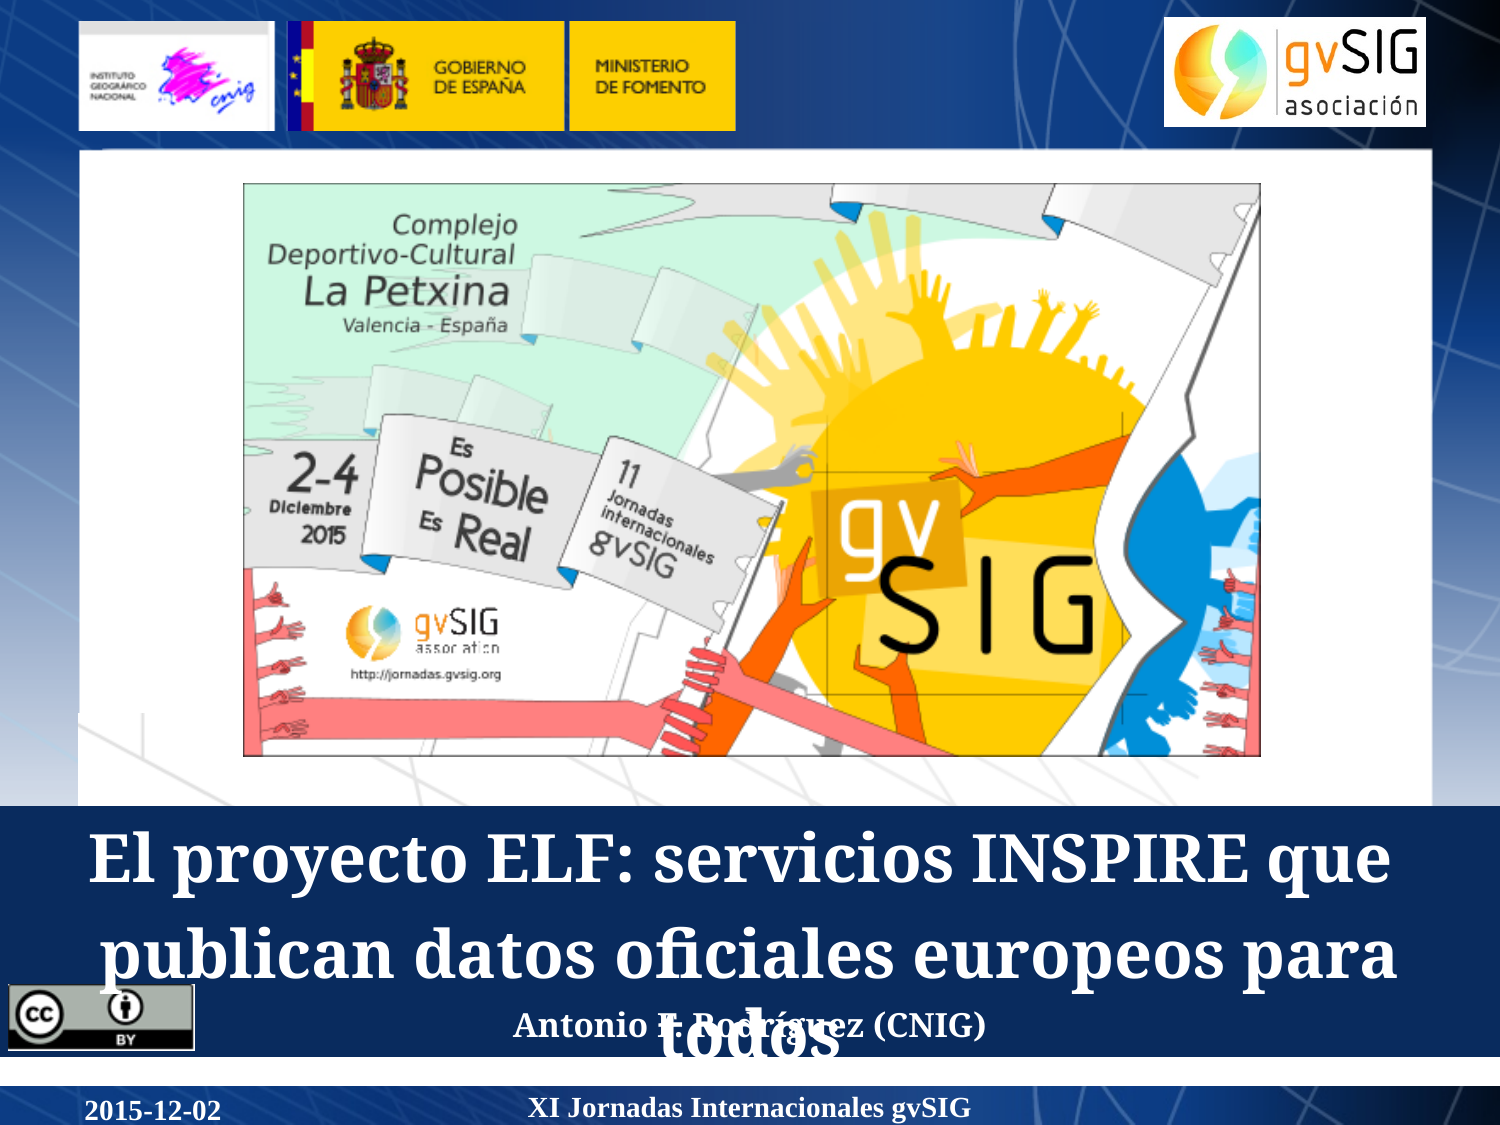

El proyecto ELF: servicios INSPIRE que
publican datos oficiales europeos para todos
Antonio F. Rodríguez (CNIG)